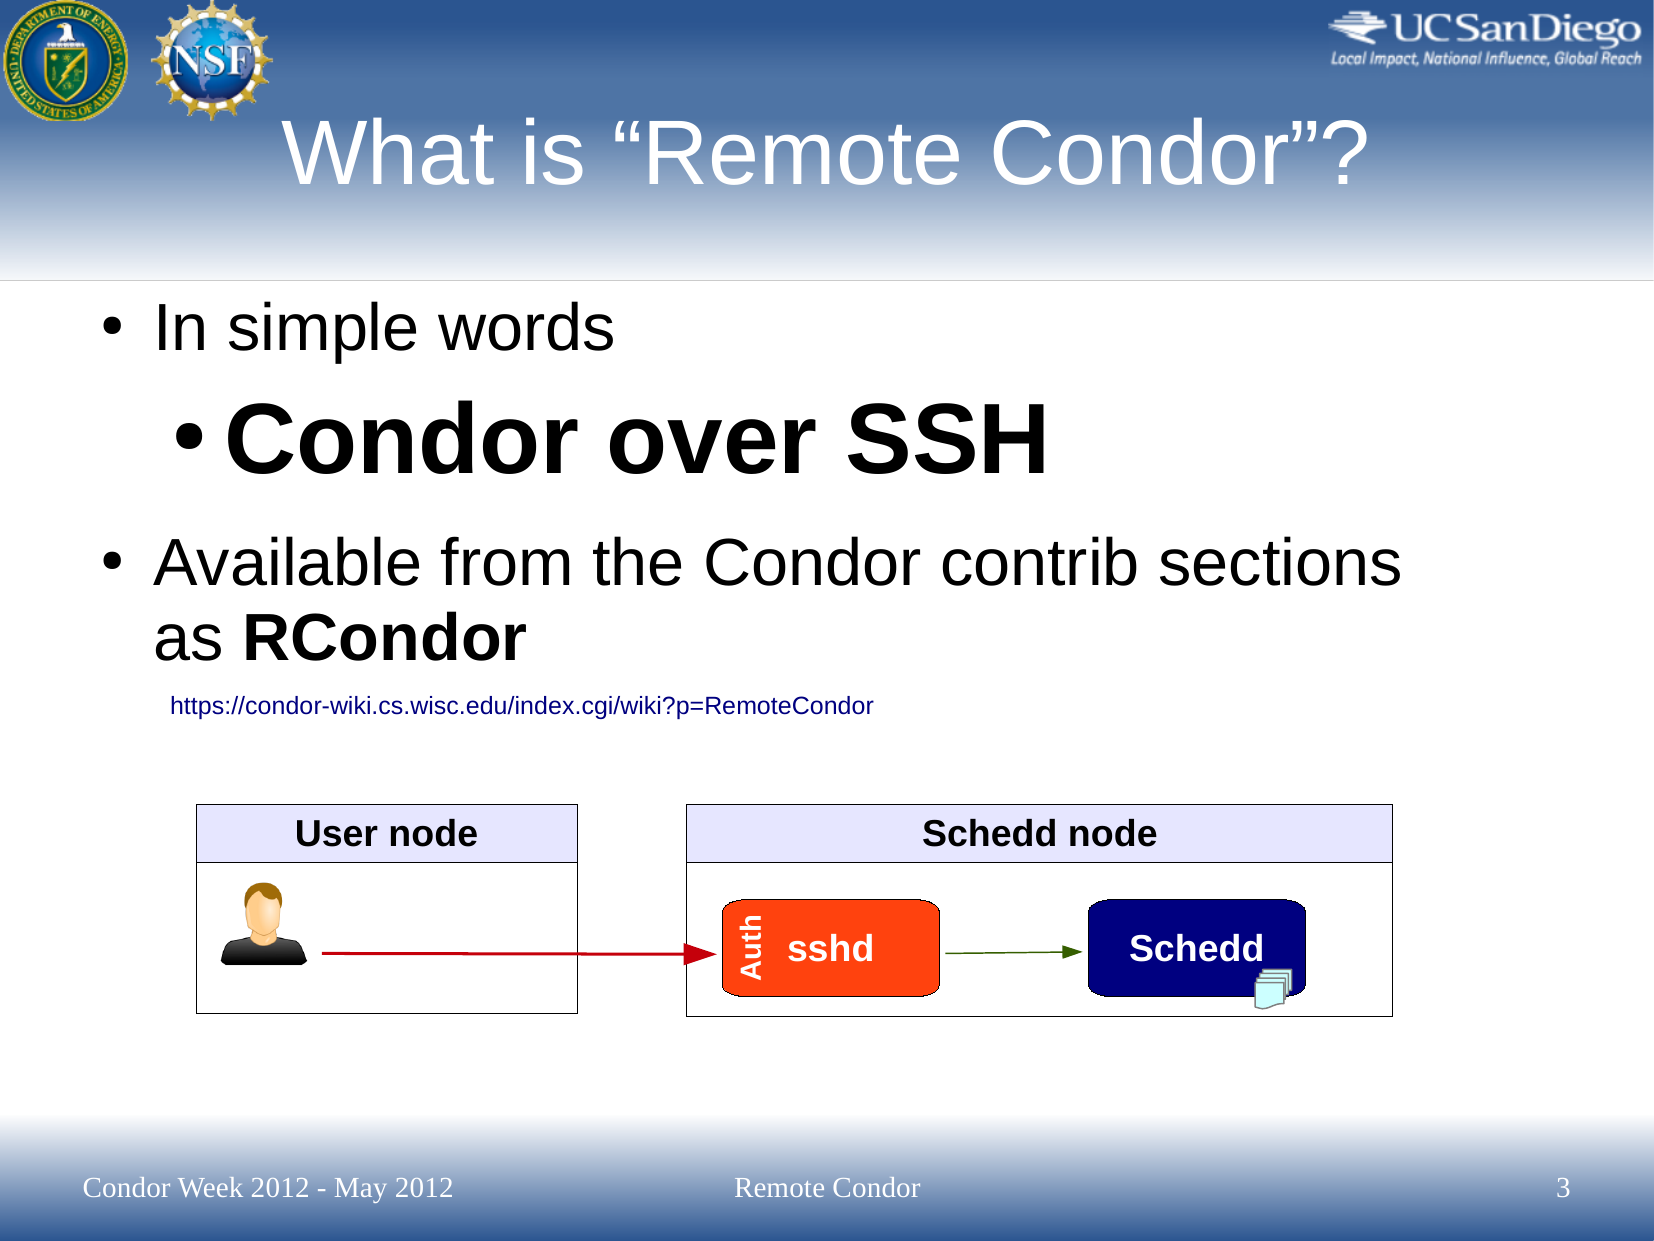

# What is “Remote Condor”?
In simple words
Condor over SSH
Available from the Condor contrib sections
as RCondor
https://condor-wiki.cs.wisc.edu/index.cgi/wiki?p=RemoteCondor
User node
Schedd node
Schedd
sshd
Auth
Condor Week 2012 - May 2012
Remote Condor
3